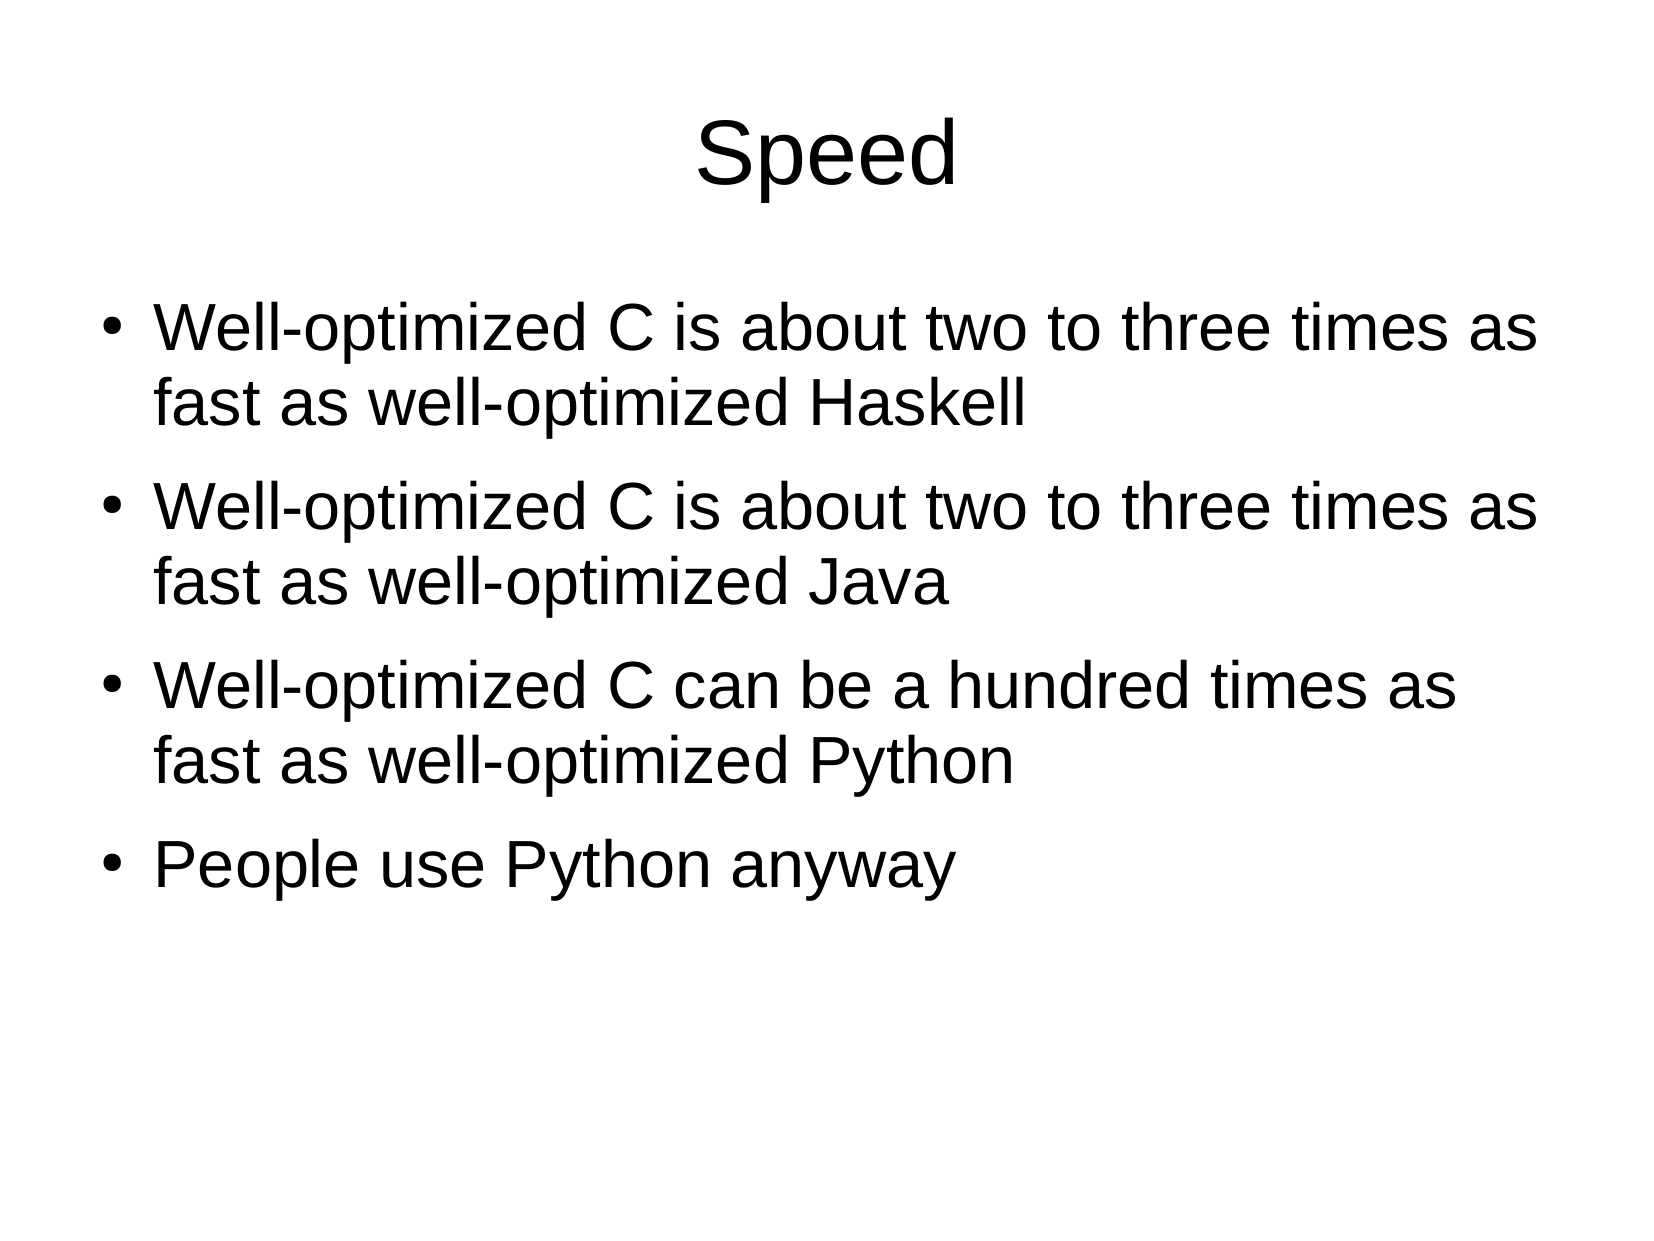

# Speed
Well-optimized C is about two to three times as fast as well-optimized Haskell
Well-optimized C is about two to three times as fast as well-optimized Java
Well-optimized C can be a hundred times as fast as well-optimized Python
People use Python anyway